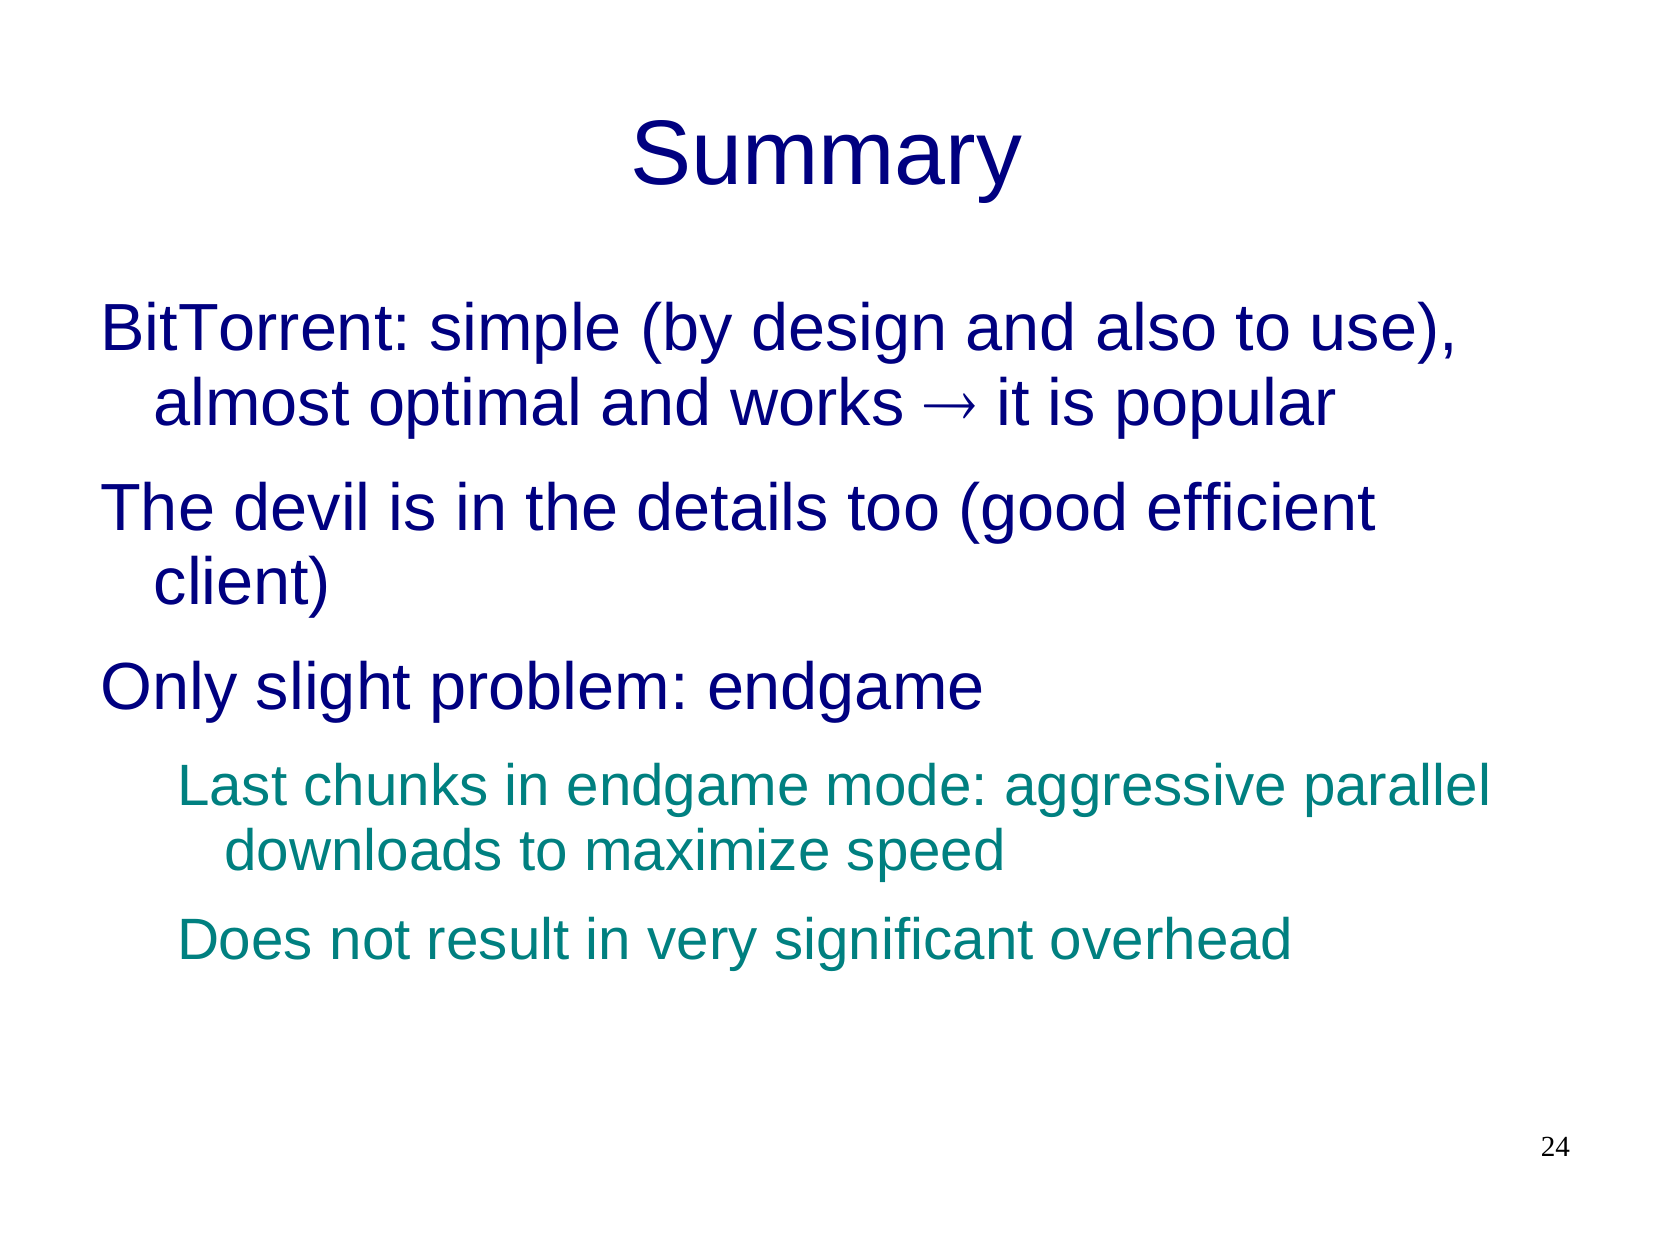

# Summary
BitTorrent: simple (by design and also to use), almost optimal and works  it is popular
The devil is in the details too (good efficient client)
Only slight problem: endgame
Last chunks in endgame mode: aggressive parallel downloads to maximize speed
Does not result in very significant overhead
24